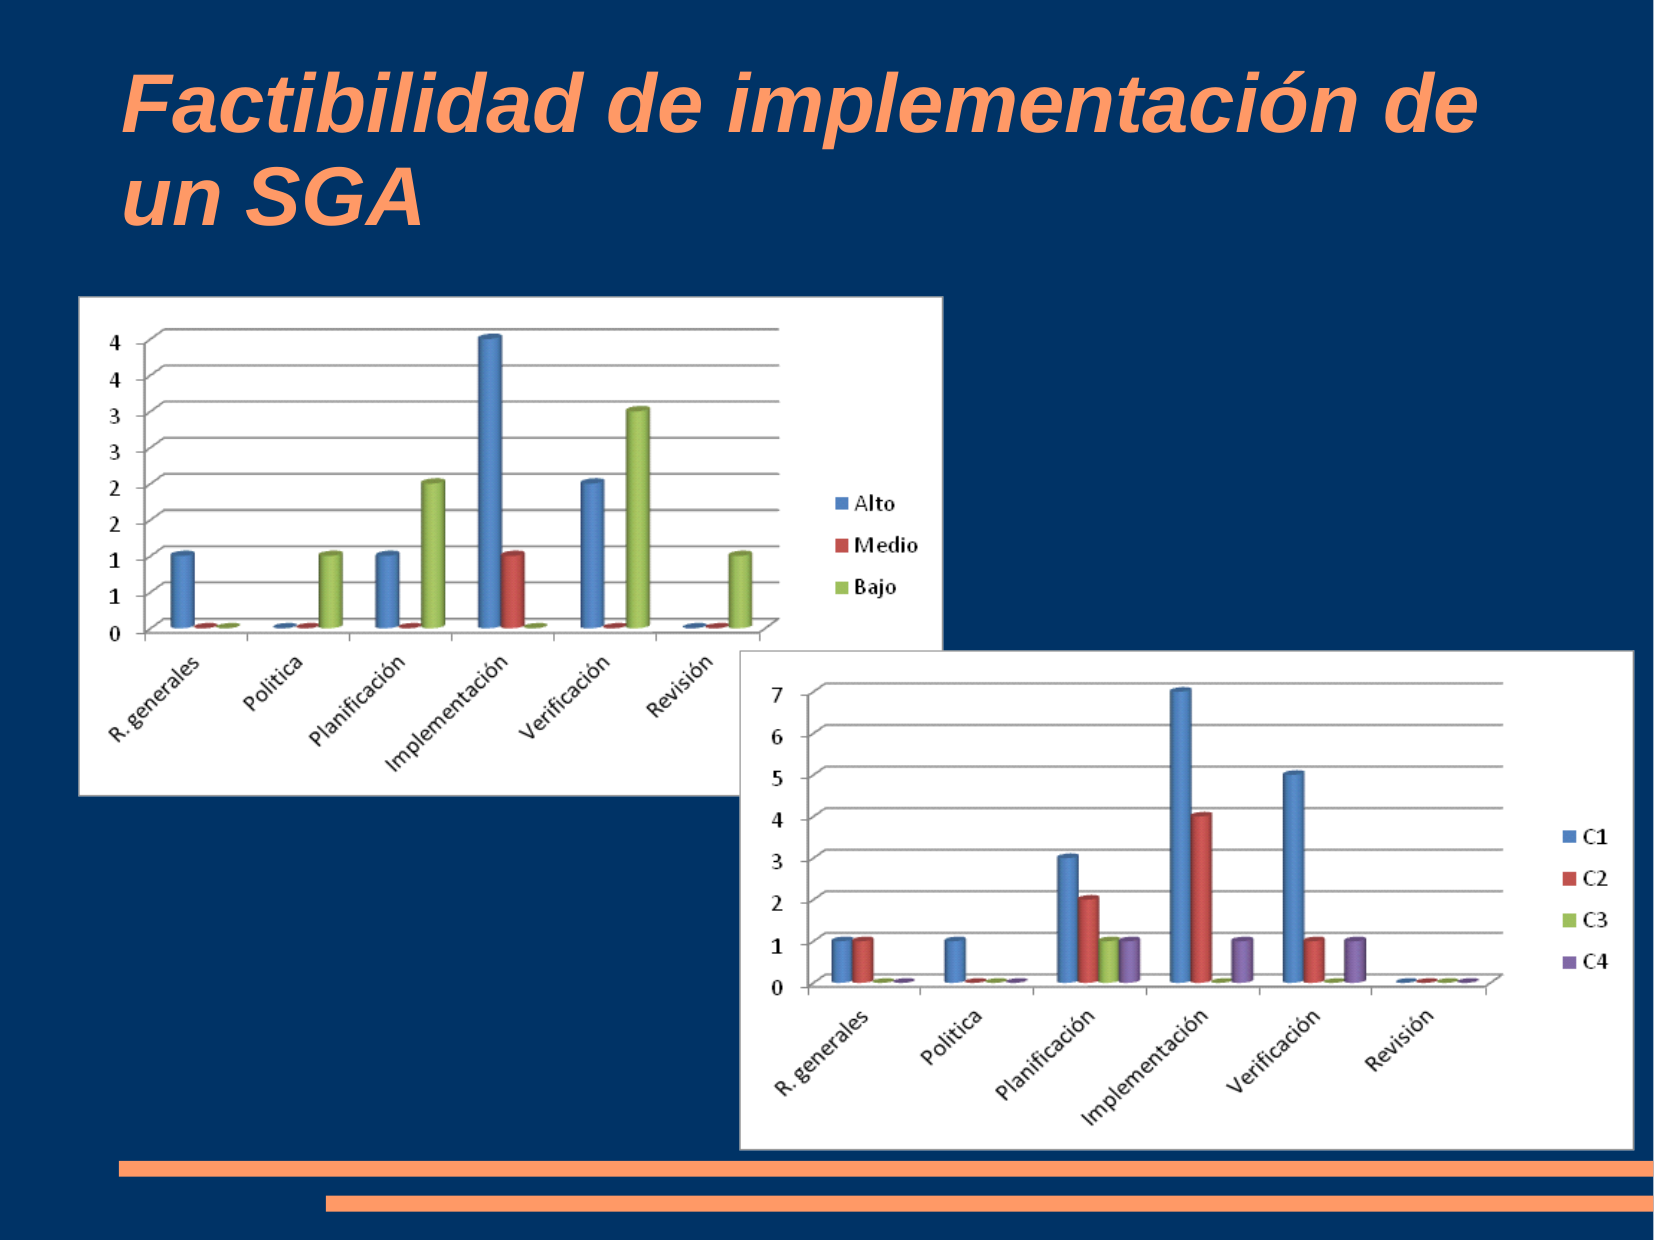

# Factibilidad de implementación de un SGA